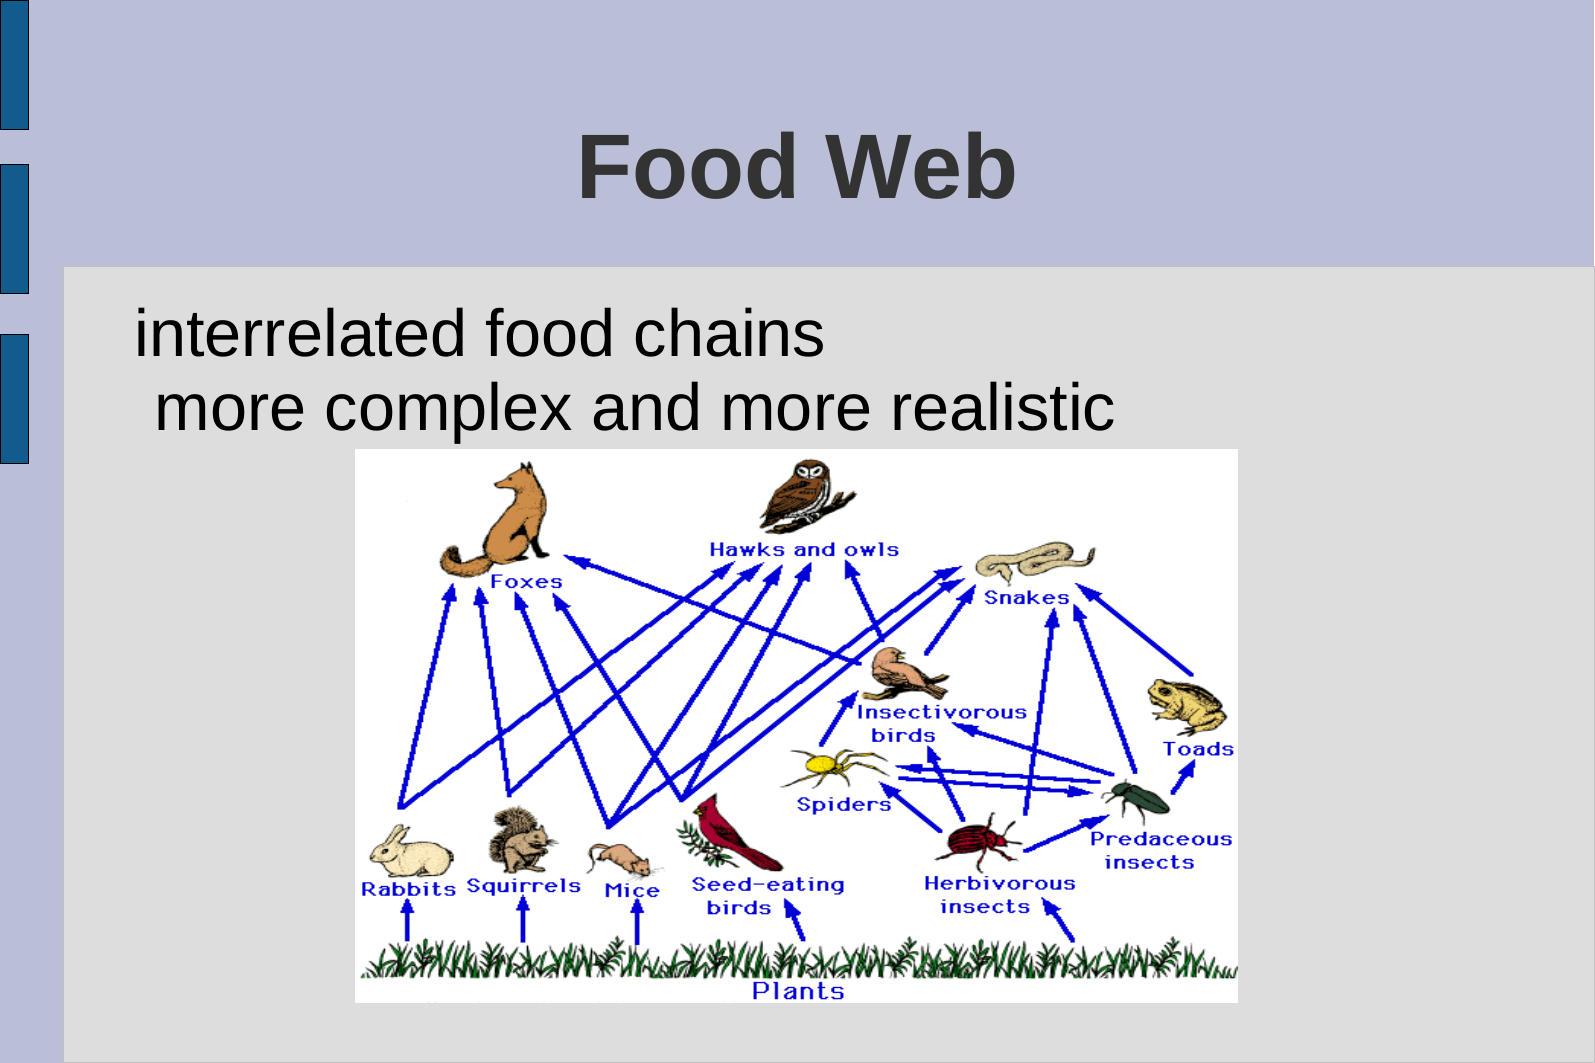

# Food Web
interrelated food chains
more complex and more realistic